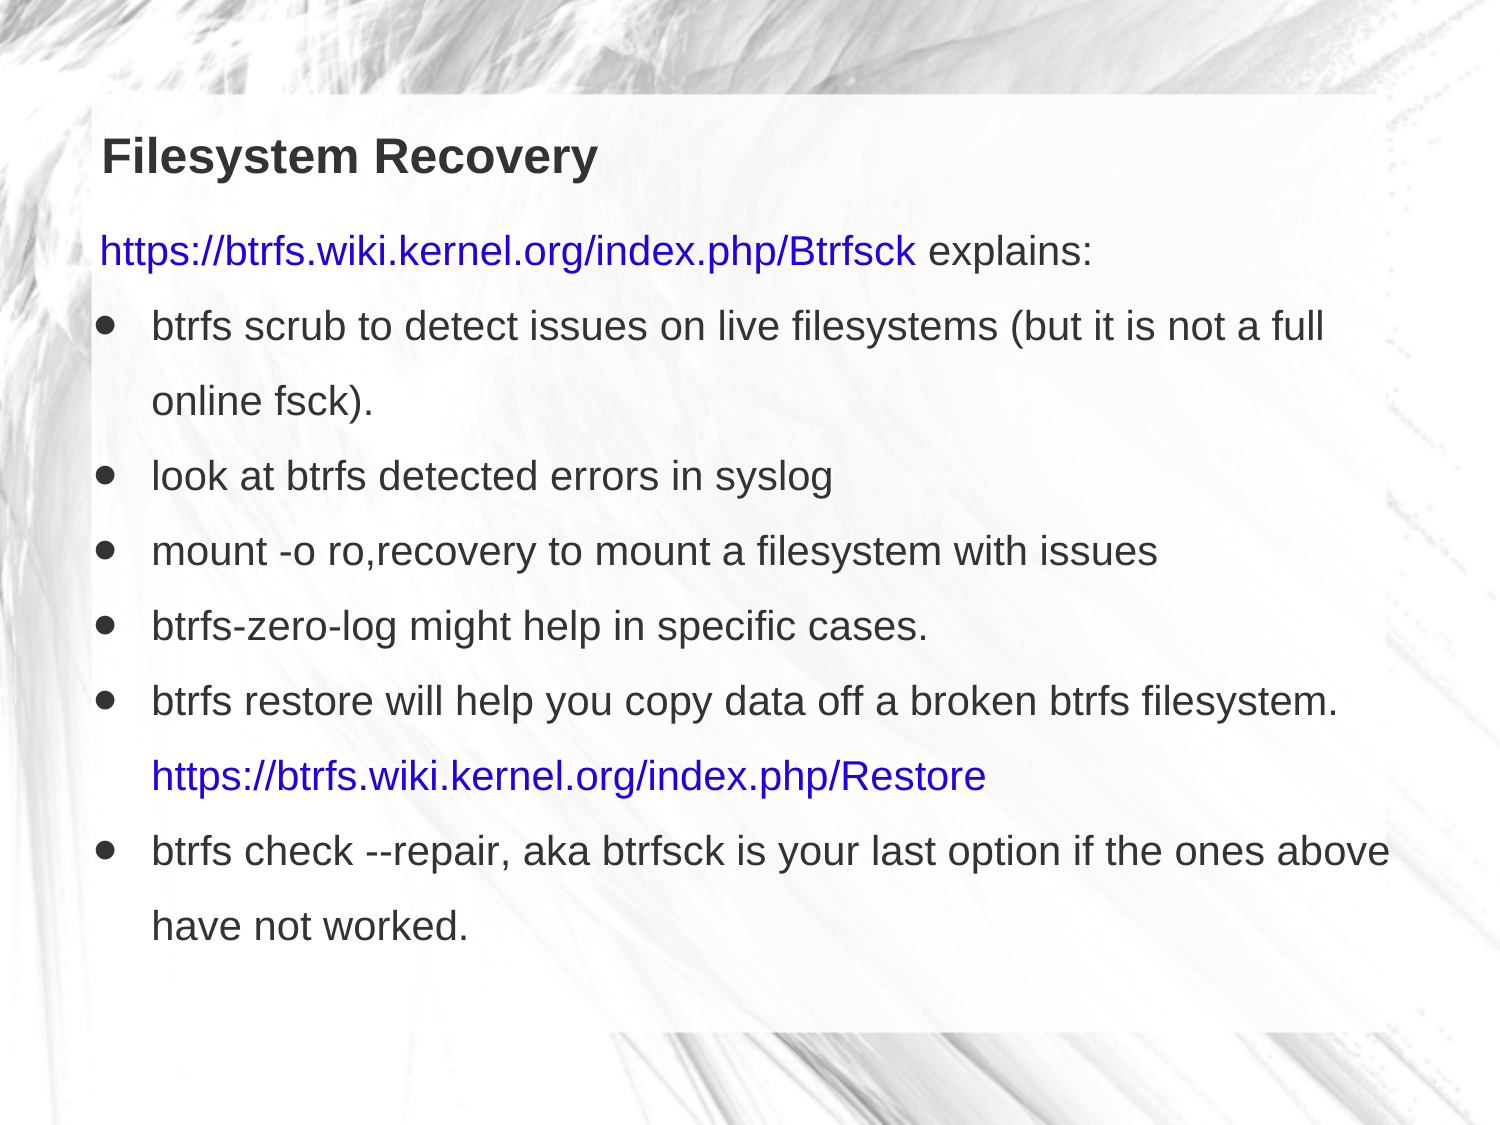

# Filesystem Recovery
 https://btrfs.wiki.kernel.org/index.php/Btrfsck explains:
btrfs scrub to detect issues on live filesystems (but it is not a full online fsck).
look at btrfs detected errors in syslog
mount -o ro,recovery to mount a filesystem with issues
btrfs-zero-log might help in specific cases.
btrfs restore will help you copy data off a broken btrfs filesystem.
https://btrfs.wiki.kernel.org/index.php/Restore
btrfs check --repair, aka btrfsck is your last option if the ones above have not worked.